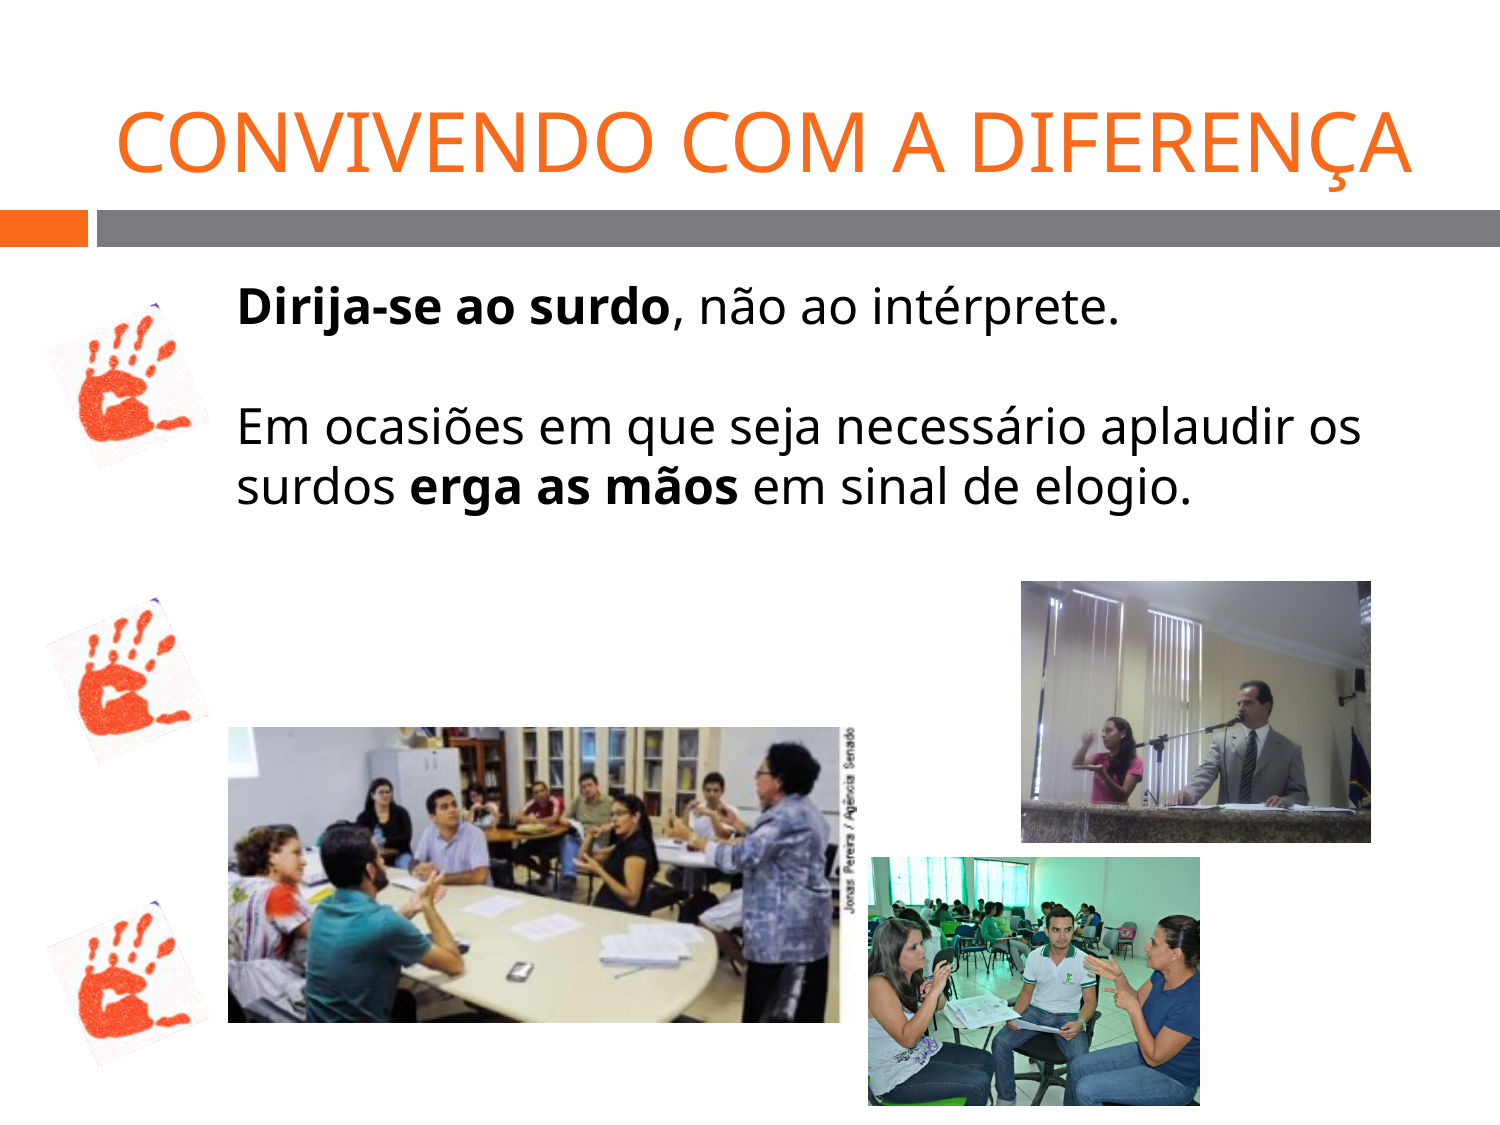

# CONVIVENDO COM A DIFERENÇA
Dirija-se ao surdo, não ao intérprete.
Em ocasiões em que seja necessário aplaudir os surdos erga as mãos em sinal de elogio.